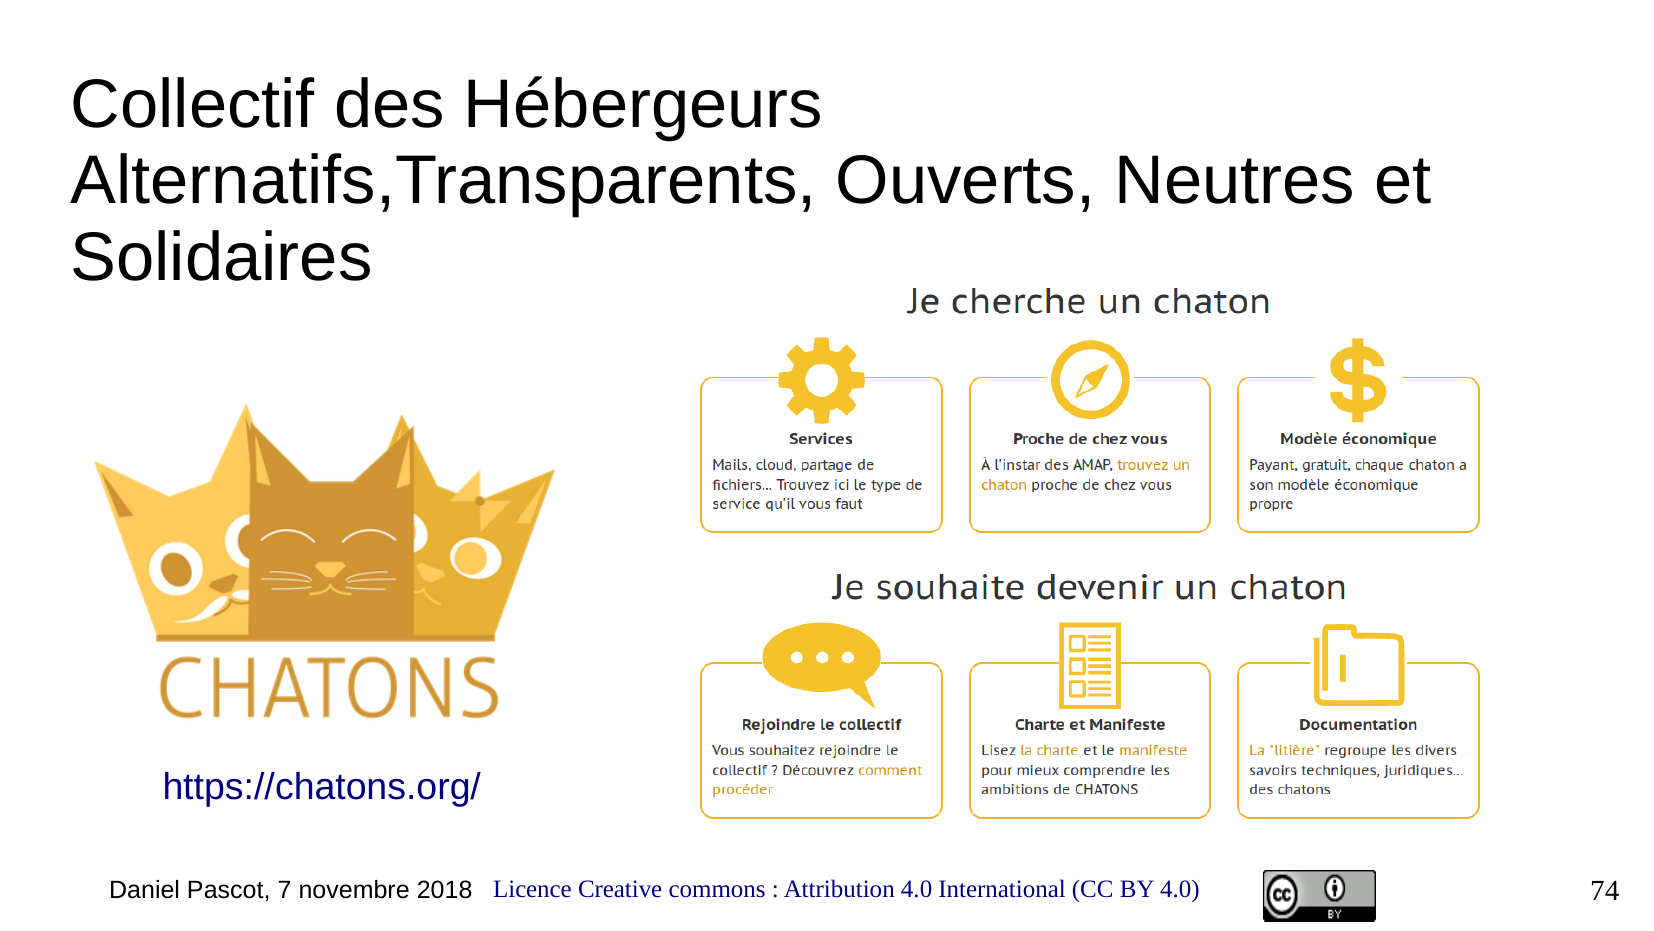

# Collectif des Hébergeurs Alternatifs,Transparents, Ouverts, Neutres et Solidaires
https://chatons.org/
74